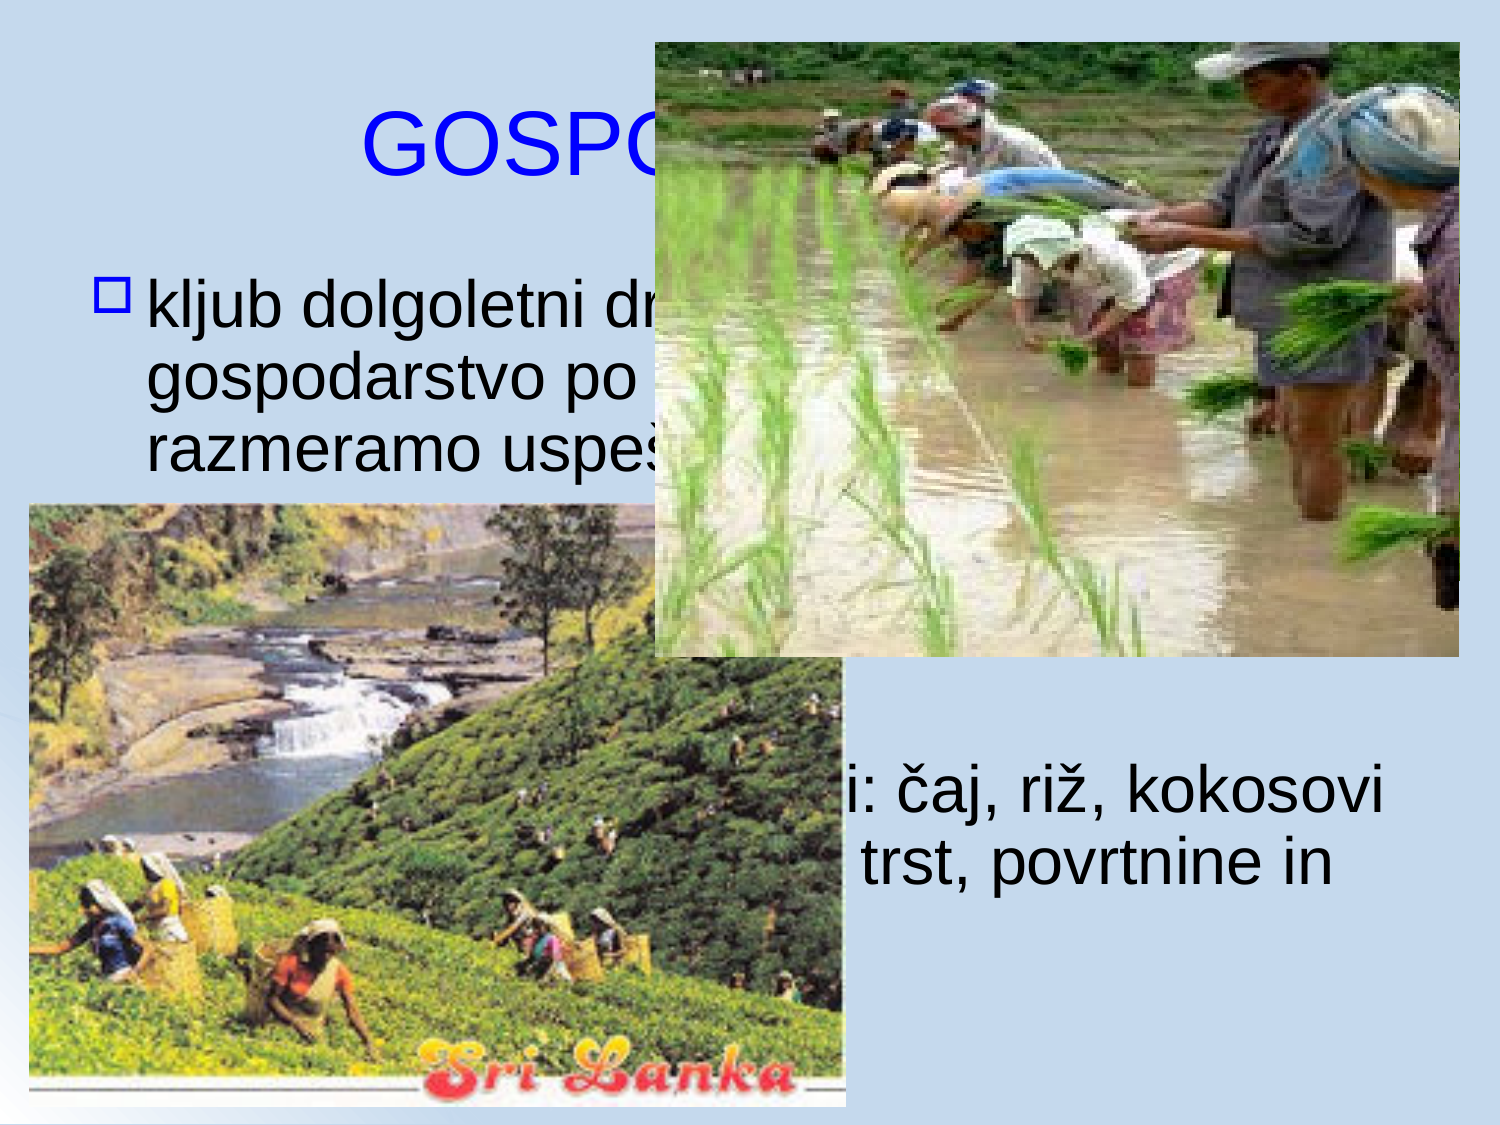

# GOSPODARSTVO
kljub dolgoletni državljanski vojni se je gospodarstvo po osamosvojitvi razvijalo razmeramo uspešno
 KMETIJSTVO:
zavzema 13,6% površine
pašnjiki, njive
najpomembnejši pridelki: čaj, riž, kokosovi orehi, kavčuk, sladkorni trst, povrtnine in raznoliko tropsko sadje